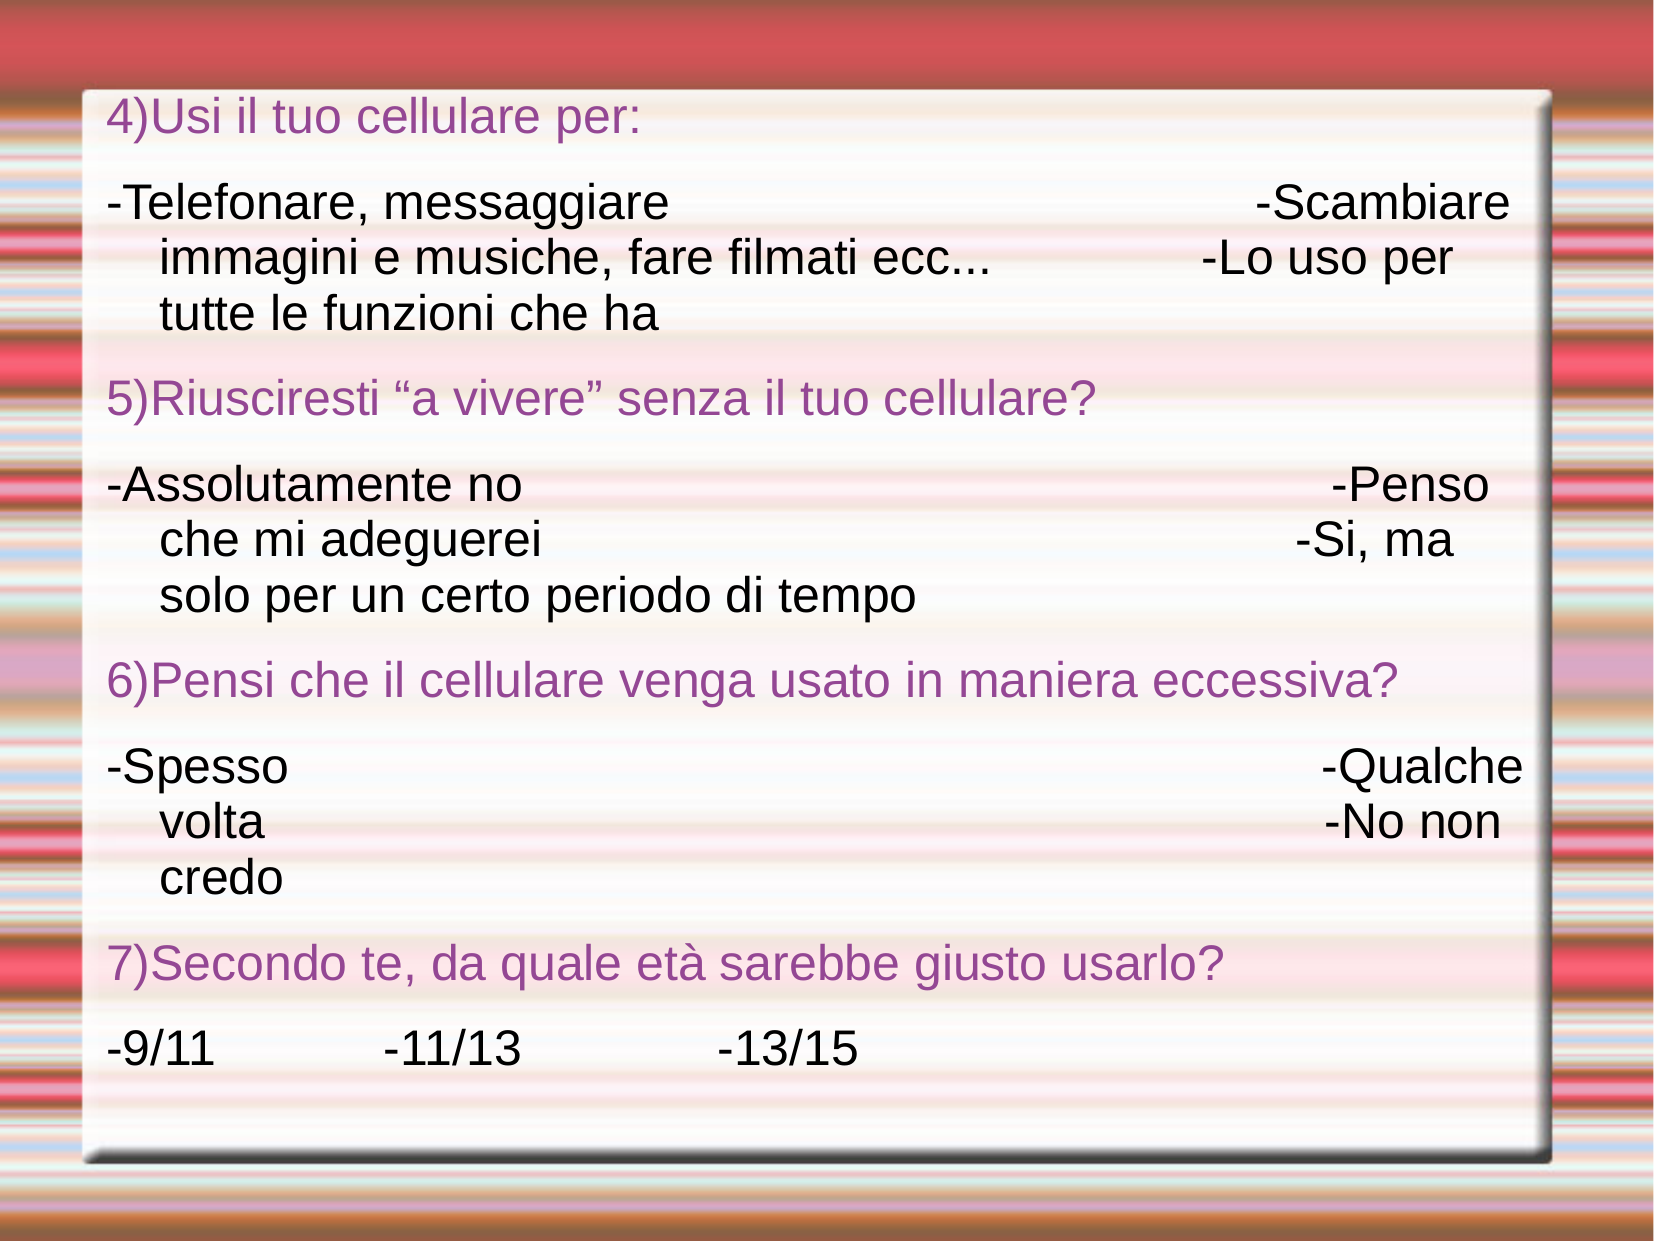

# 4)Usi il tuo cellulare per:
-Telefonare, messaggiare -Scambiare immagini e musiche, fare filmati ecc... -Lo uso per tutte le funzioni che ha
5)Riusciresti “a vivere” senza il tuo cellulare?
-Assolutamente no -Penso che mi adeguerei -Si, ma solo per un certo periodo di tempo
6)Pensi che il cellulare venga usato in maniera eccessiva?
-Spesso -Qualche volta -No non credo
7)Secondo te, da quale età sarebbe giusto usarlo?
-9/11 -11/13 -13/15